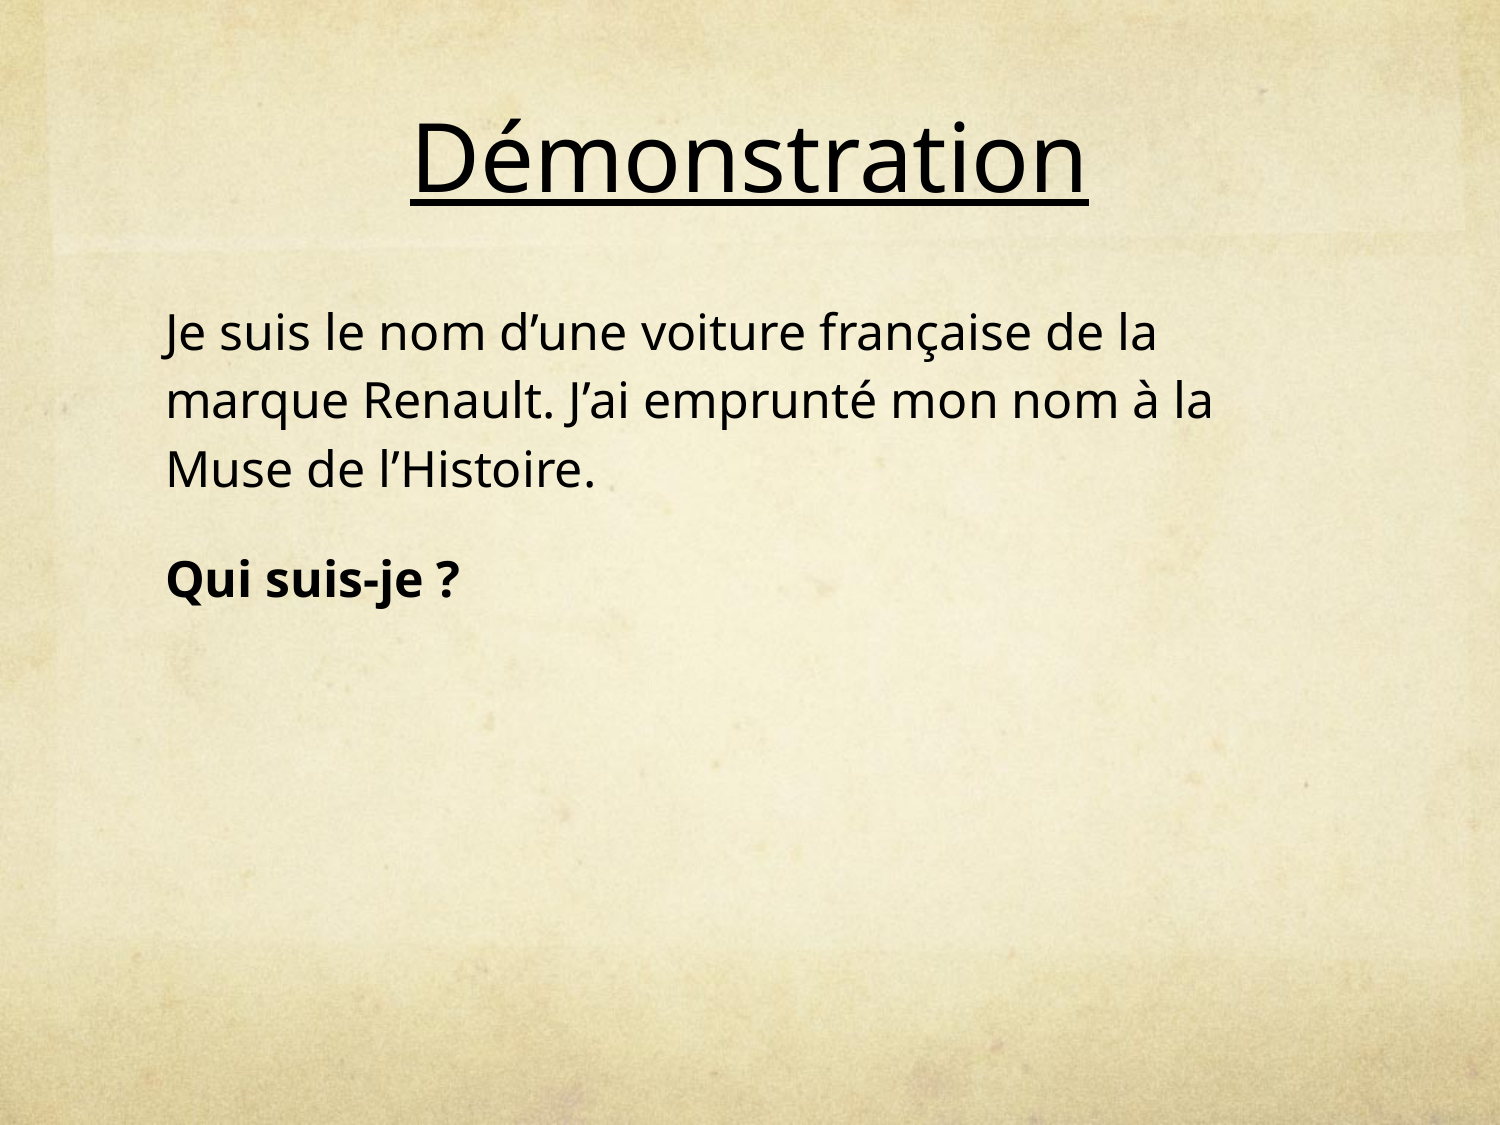

# Démonstration
Je suis le nom d’une voiture française de la marque Renault. J’ai emprunté mon nom à la Muse de l’Histoire.
Qui suis-je ?